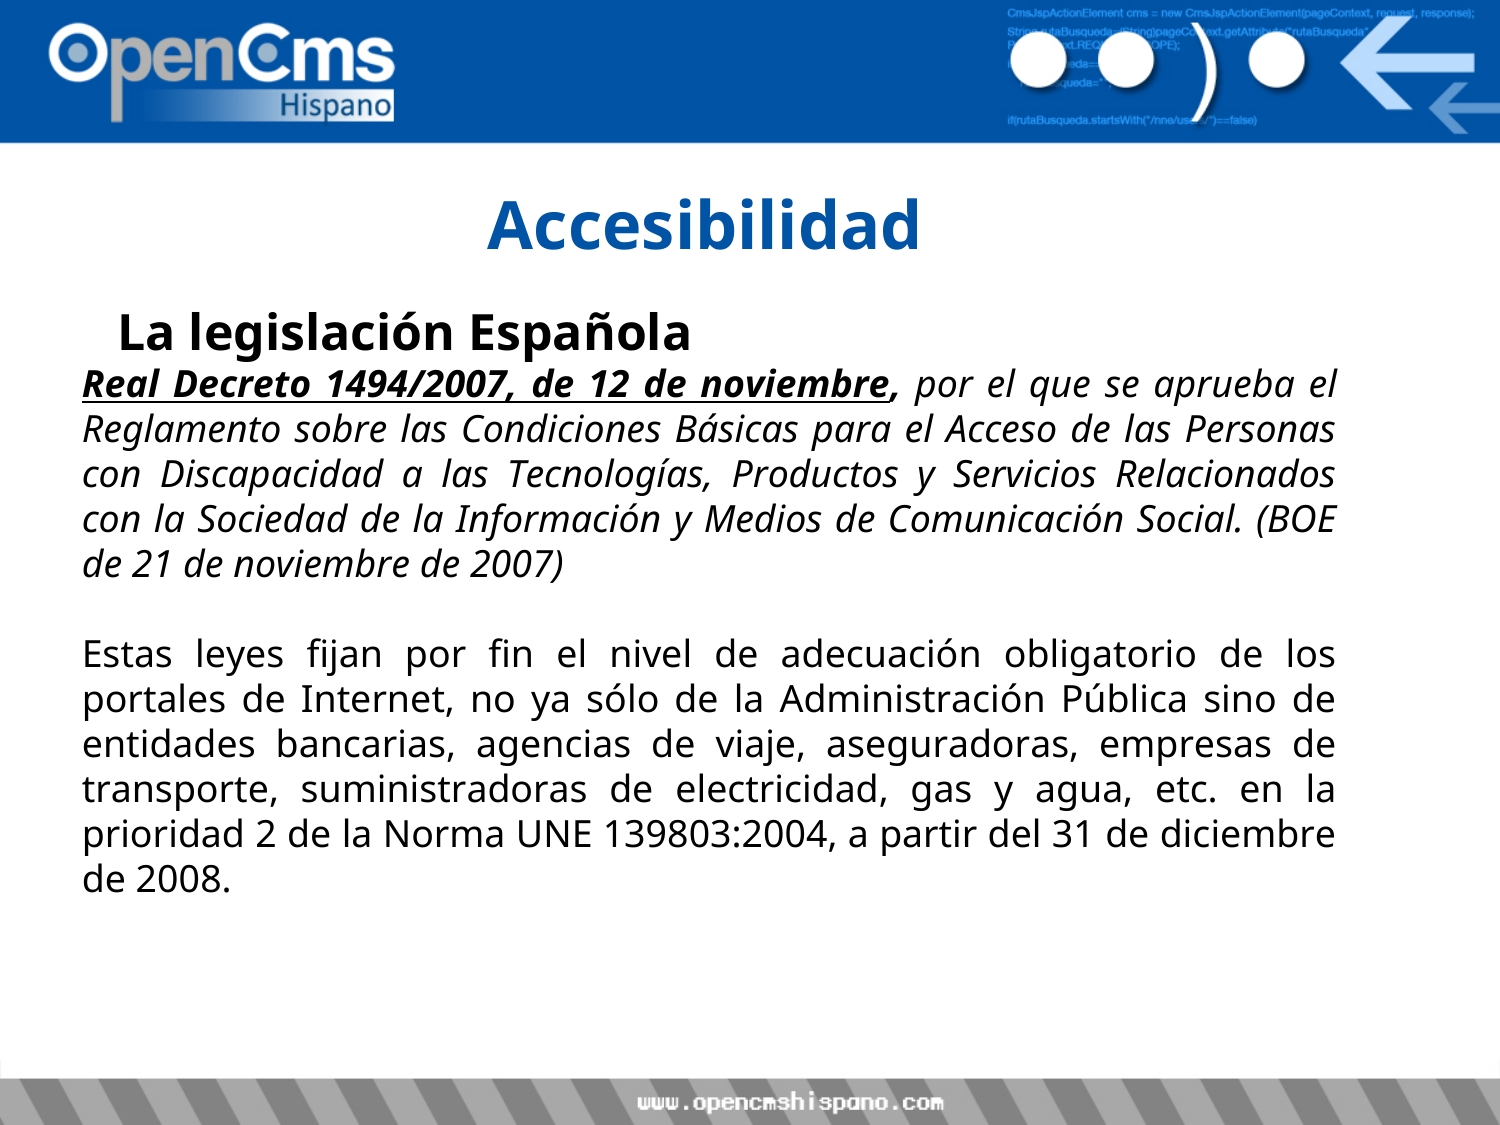

Accesibilidad
La legislación Española
Real Decreto 1494/2007, de 12 de noviembre, por el que se aprueba el Reglamento sobre las Condiciones Básicas para el Acceso de las Personas con Discapacidad a las Tecnologías, Productos y Servicios Relacionados con la Sociedad de la Información y Medios de Comunicación Social. (BOE de 21 de noviembre de 2007)
Estas leyes fijan por fin el nivel de adecuación obligatorio de los portales de Internet, no ya sólo de la Administración Pública sino de entidades bancarias, agencias de viaje, aseguradoras, empresas de transporte, suministradoras de electricidad, gas y agua, etc. en la prioridad 2 de la Norma UNE 139803:2004, a partir del 31 de diciembre de 2008.